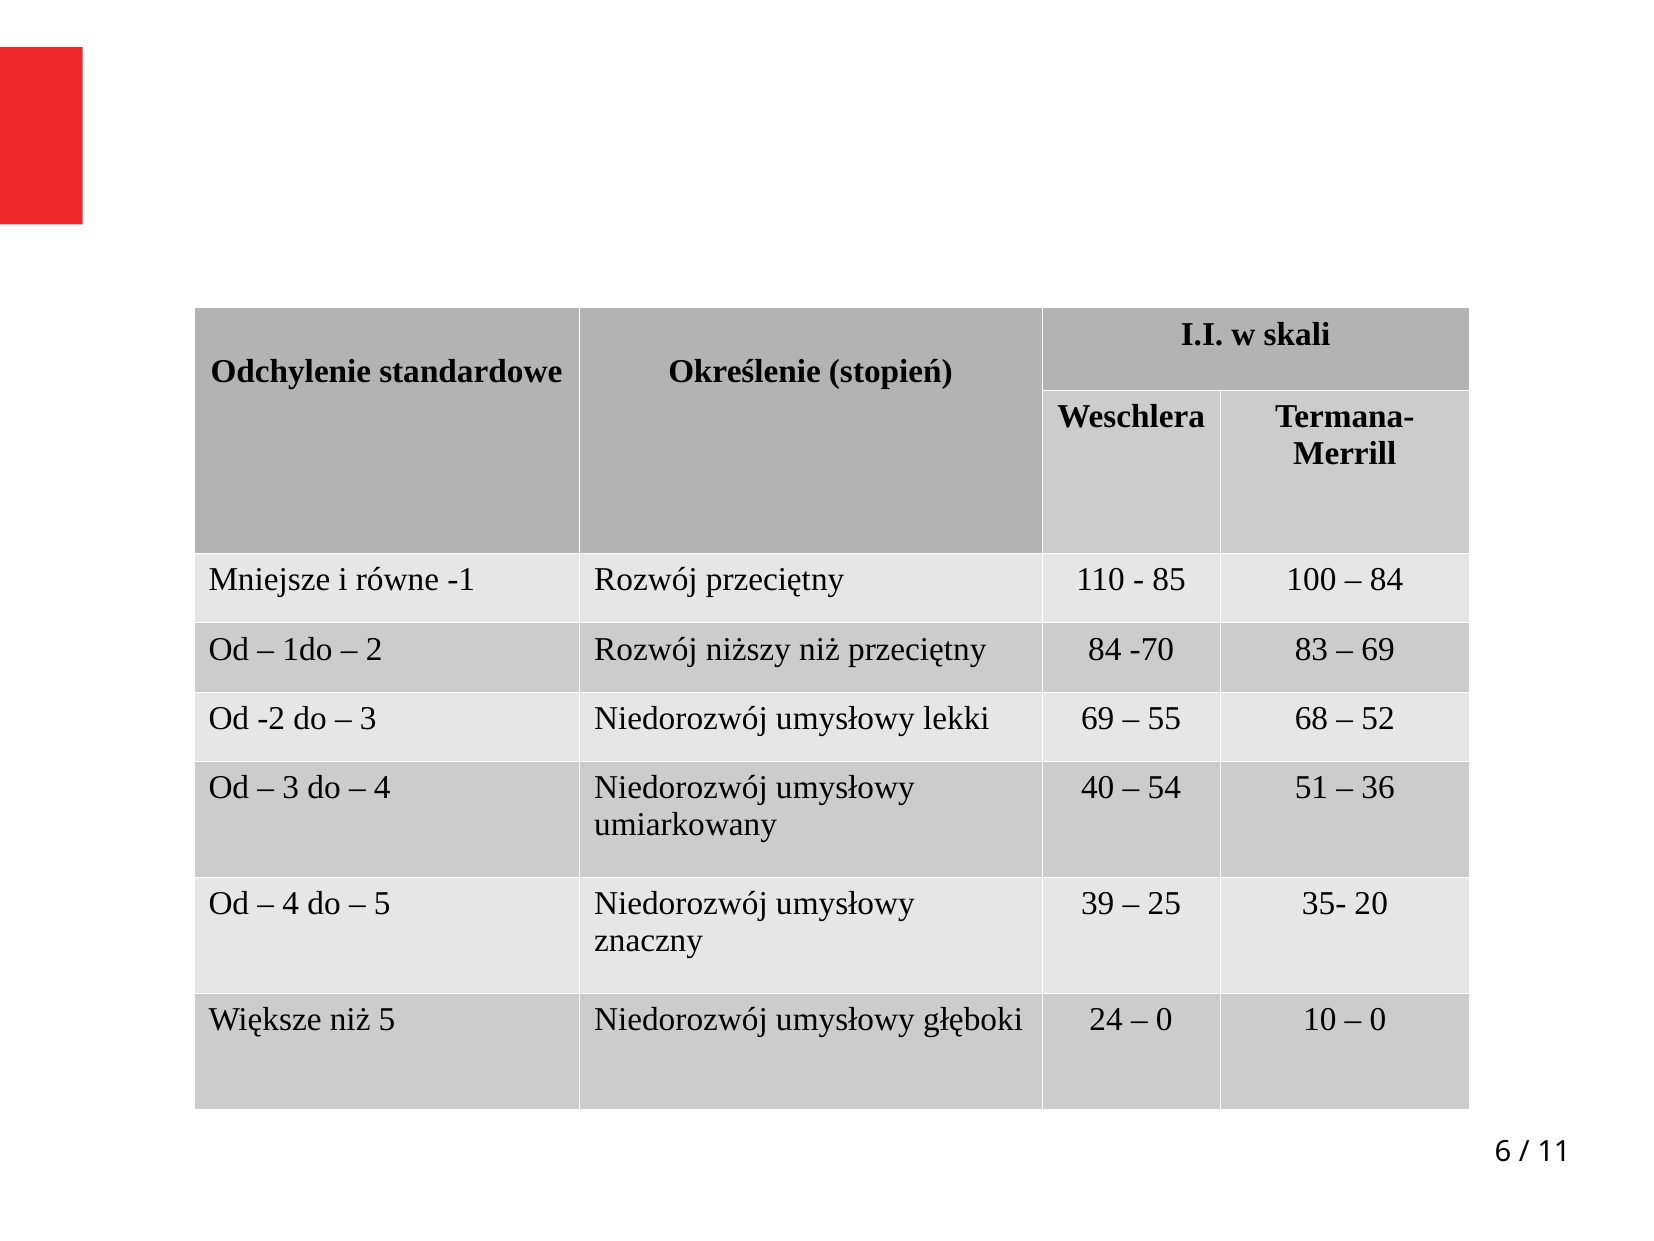

#
| Odchylenie standardowe | Określenie (stopień) | I.I. w skali | |
| --- | --- | --- | --- |
| | | Weschlera | Termana-Merrill |
| Mniejsze i równe -1 | Rozwój przeciętny | 110 - 85 | 100 – 84 |
| Od – 1do – 2 | Rozwój niższy niż przeciętny | 84 -70 | 83 – 69 |
| Od -2 do – 3 | Niedorozwój umysłowy lekki | 69 – 55 | 68 – 52 |
| Od – 3 do – 4 | Niedorozwój umysłowy umiarkowany | 40 – 54 | 51 – 36 |
| Od – 4 do – 5 | Niedorozwój umysłowy znaczny | 39 – 25 | 35- 20 |
| Większe niż 5 | Niedorozwój umysłowy głęboki | 24 – 0 | 10 – 0 |
6